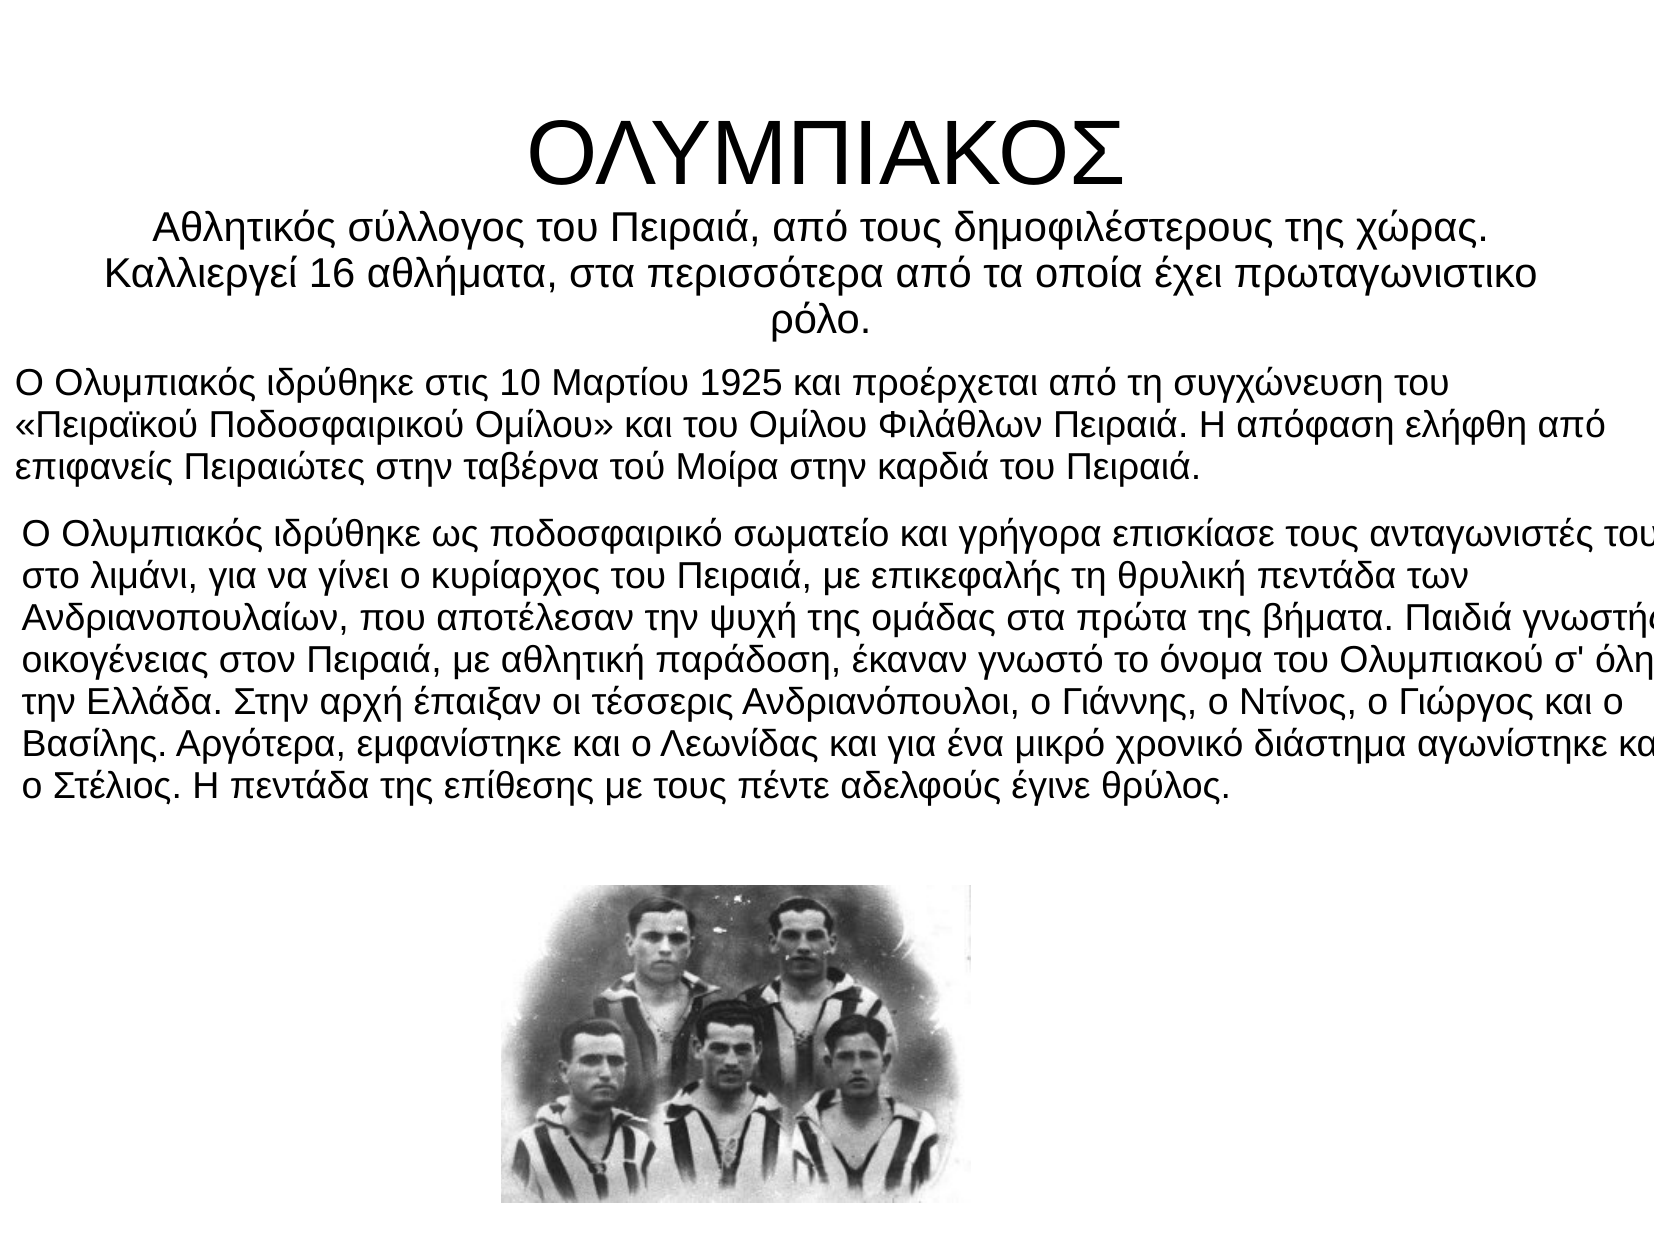

Αθλητικός σύλλογος του Πειραιά, από τους δημοφιλέστερους της χώρας. Καλλιεργεί 16 αθλήματα, στα περισσότερα από τα οποία έχει πρωταγωνιστικο ρόλο.
# ΟΛΥΜΠΙΑΚΟΣ
Ο Ολυμπιακός ιδρύθηκε στις 10 Μαρτίου 1925 και προέρχεται από τη συγχώνευση του «Πειραϊκού Ποδοσφαιρικού Ομίλου» και του Ομίλου Φιλάθλων Πειραιά. Η απόφαση ελήφθη από επιφανείς Πειραιώτες στην ταβέρνα τού Μοίρα στην καρδιά του Πειραιά.
Ο Ολυμπιακός ιδρύθηκε ως ποδοσφαιρικό σωματείο και γρήγορα επισκίασε τους ανταγωνιστές του στο λιμάνι, για να γίνει ο κυρίαρχος του Πειραιά, με επικεφαλής τη θρυλική πεντάδα των Ανδριανοπουλαίων, που αποτέλεσαν την ψυχή της ομάδας στα πρώτα της βήματα. Παιδιά γνωστής οικογένειας στον Πειραιά, με αθλητική παράδοση, έκαναν γνωστό το όνομα του Ολυμπιακού σ' όλη την Ελλάδα. Στην αρχή έπαιξαν οι τέσσερις Ανδριανόπουλοι, ο Γιάννης, ο Ντίνος, ο Γιώργος και ο Βασίλης. Αργότερα, εμφανίστηκε και ο Λεωνίδας και για ένα μικρό χρονικό διάστημα αγωνίστηκε και ο Στέλιος. Η πεντάδα της επίθεσης με τους πέντε αδελφούς έγινε θρύλος.